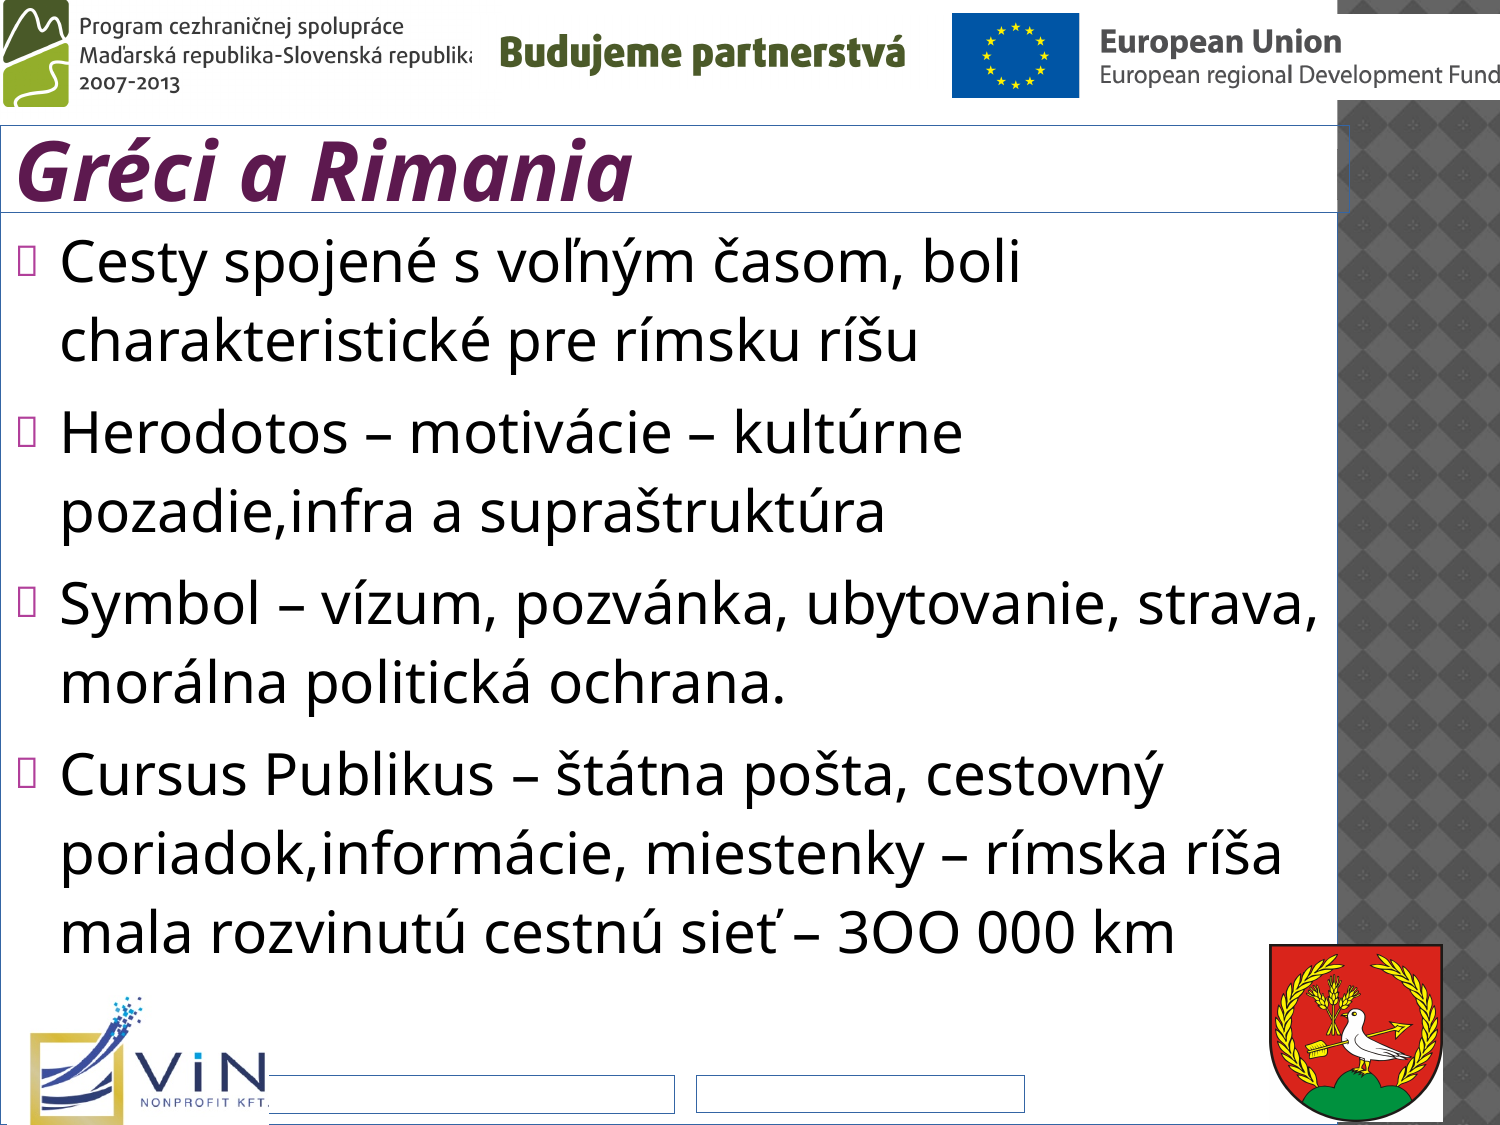

Gréci a Rimania
# Cesty spojené s voľným časom, boli charakteristické pre rímsku ríšu
Herodotos – motivácie – kultúrne pozadie,infra a supraštruktúra
Symbol – vízum, pozvánka, ubytovanie, strava, morálna politická ochrana.
Cursus Publikus – štátna pošta, cestovný poriadok,informácie, miestenky – rímska ríša mala rozvinutú cestnú sieť – 3OO 000 km